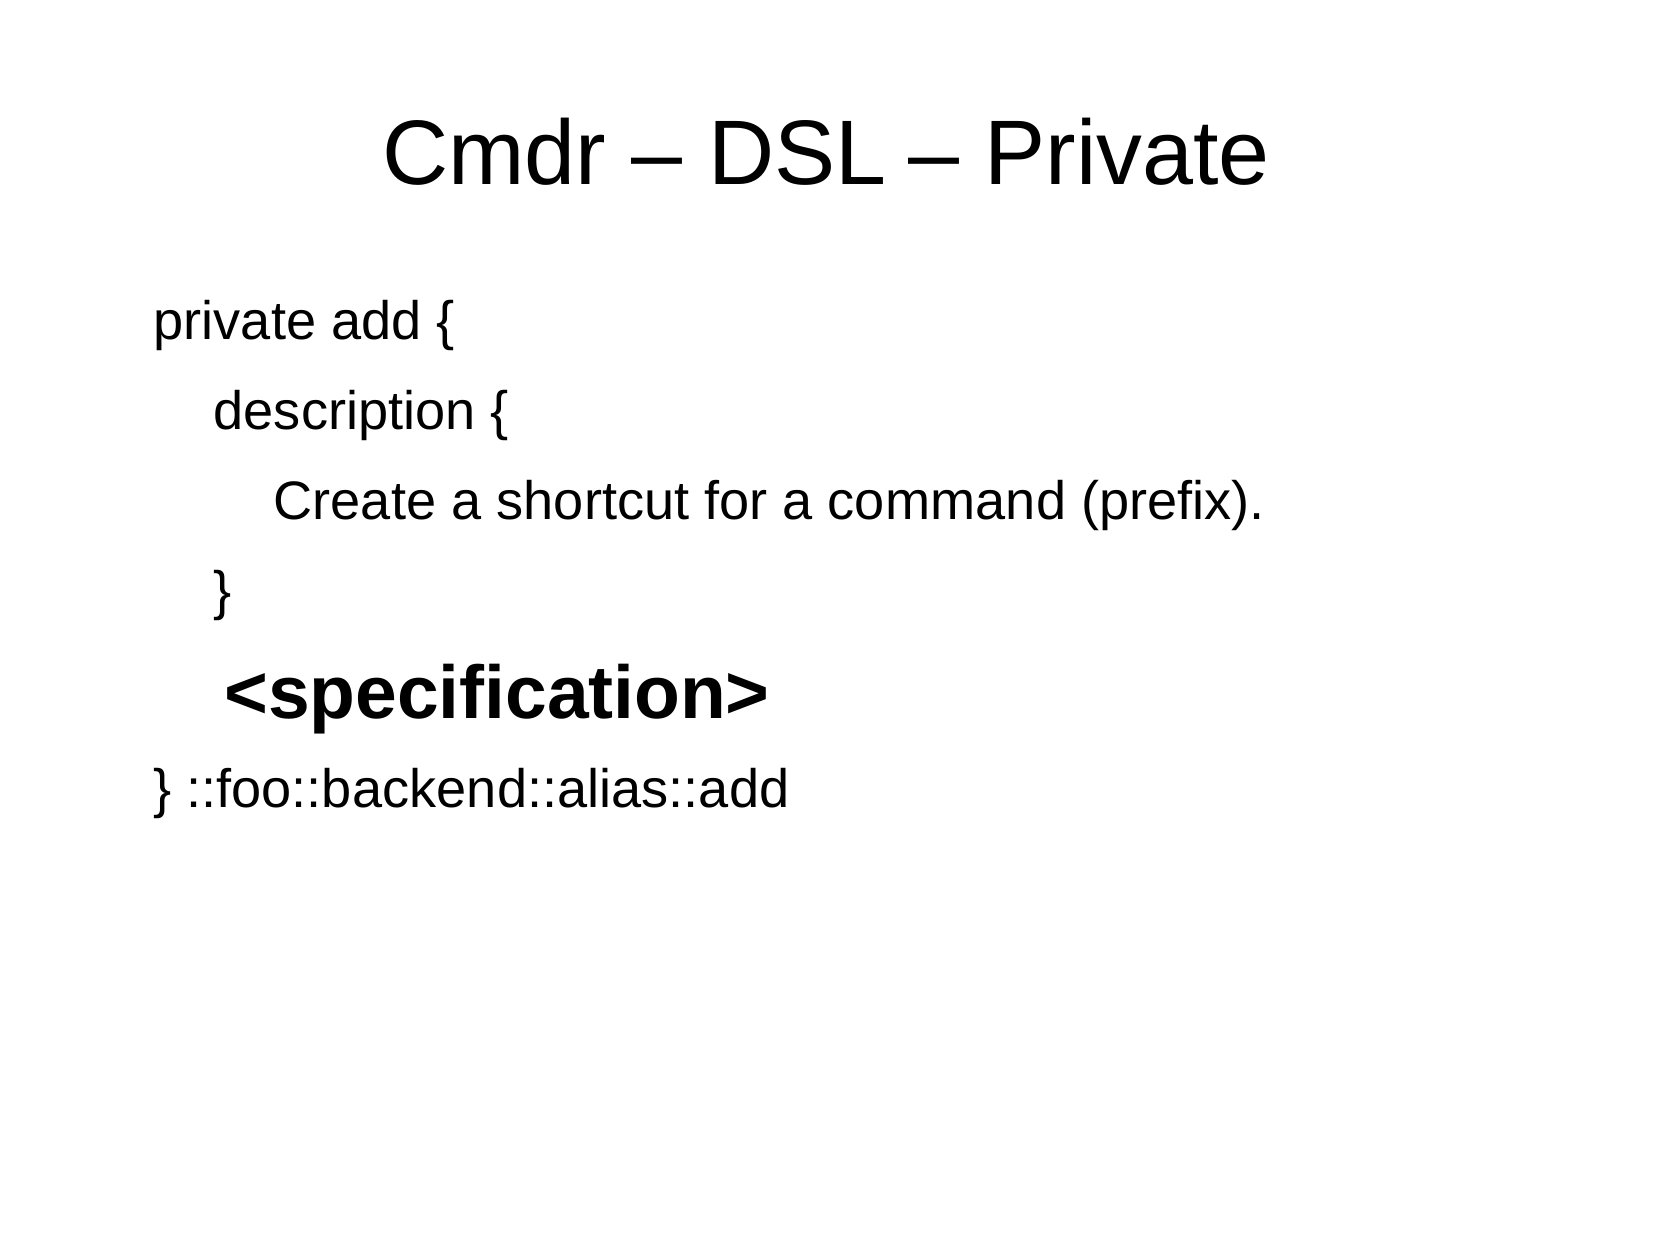

# Cmdr – DSL – Private
private add {
 description {
 Create a shortcut for a command (prefix).
 }
<specification>
} ::foo::backend::alias::add